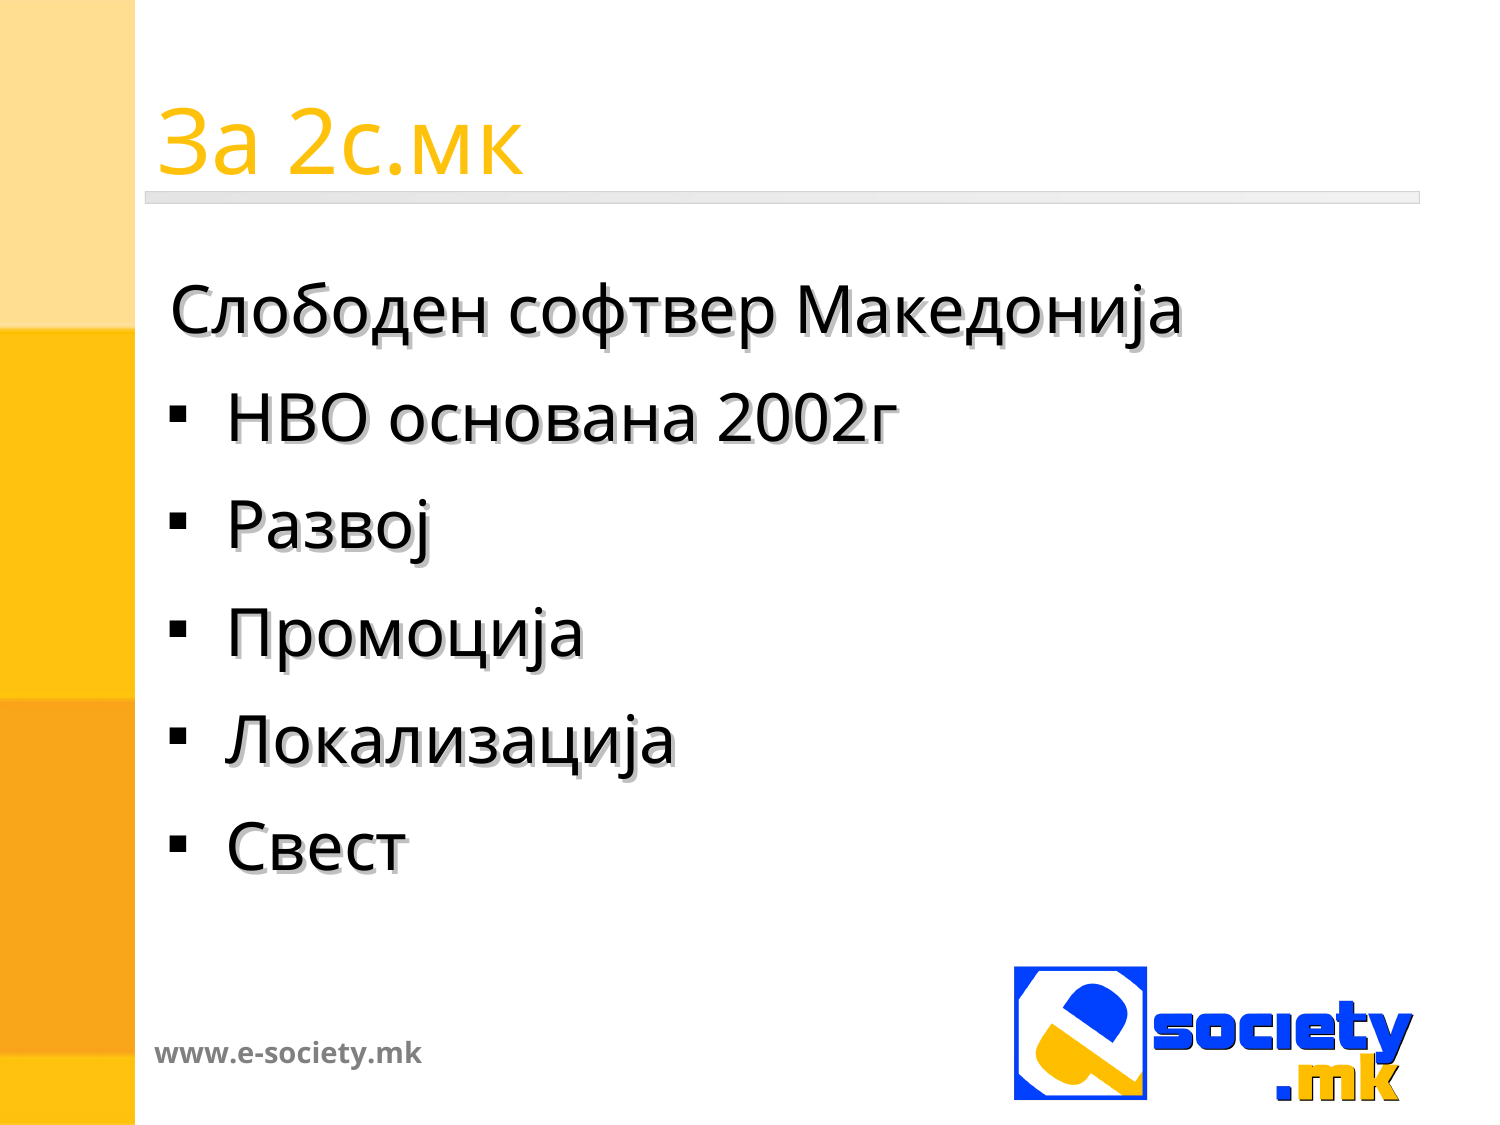

# За 2с.мк
Слободен софтвер Македонија
НВО основана 2002г
Развој
Промоција
Локализација
Свест